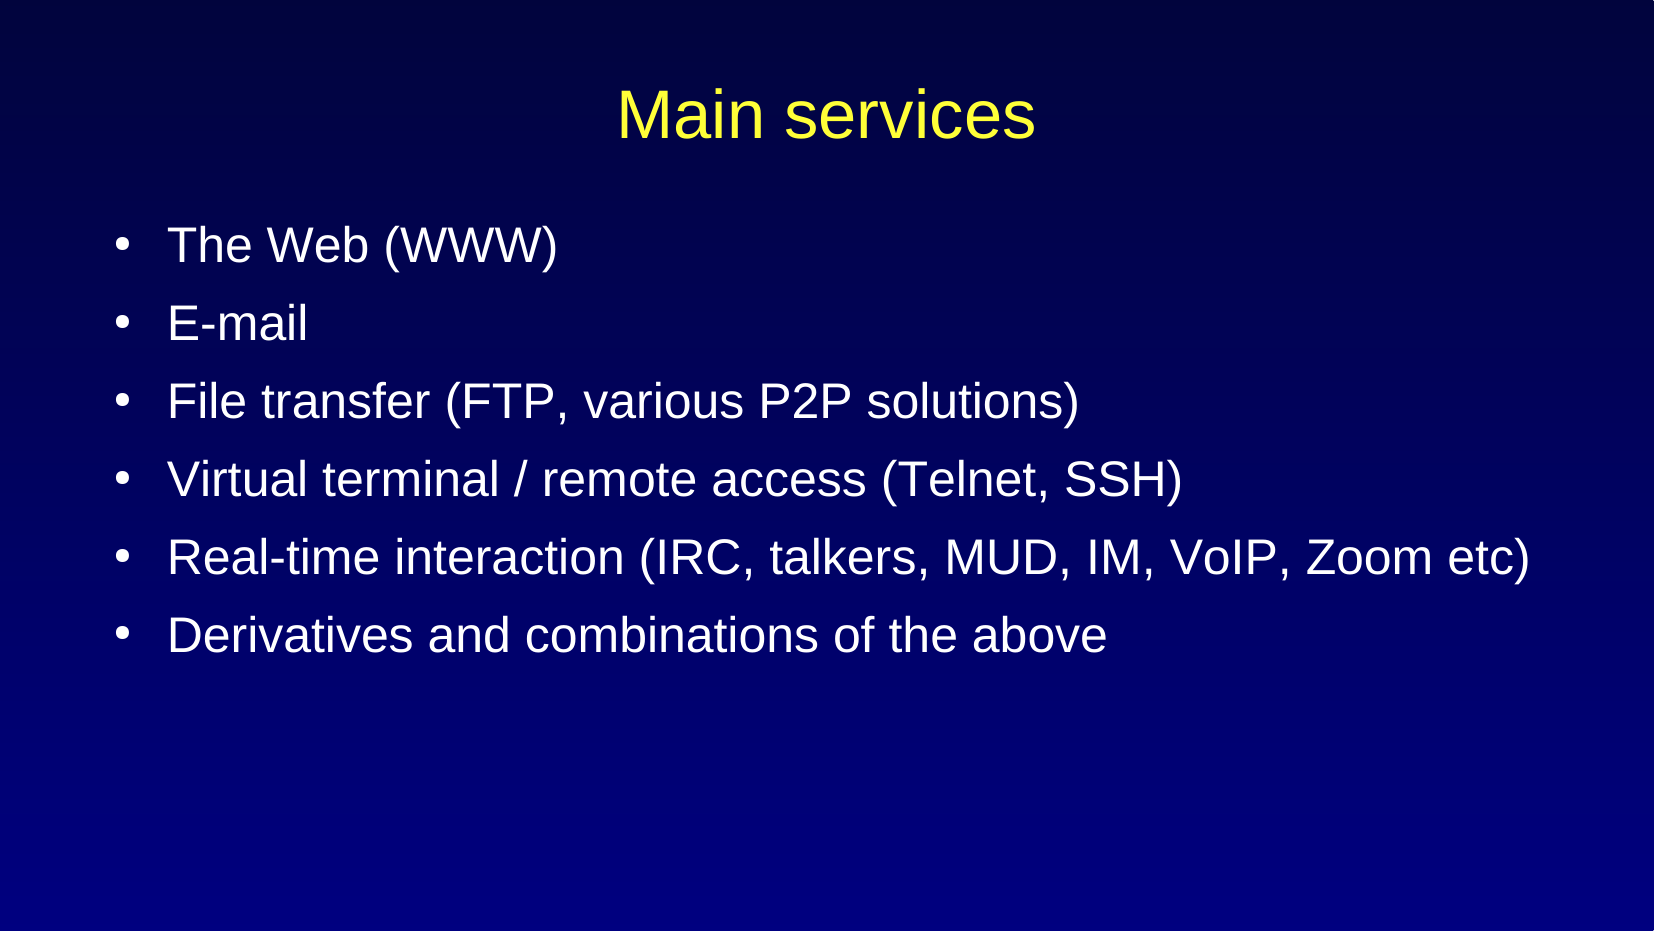

# Main services
The Web (WWW)
E-mail
File transfer (FTP, various P2P solutions)
Virtual terminal / remote access (Telnet, SSH)
Real-time interaction (IRC, talkers, MUD, IM, VoIP, Zoom etc)
Derivatives and combinations of the above